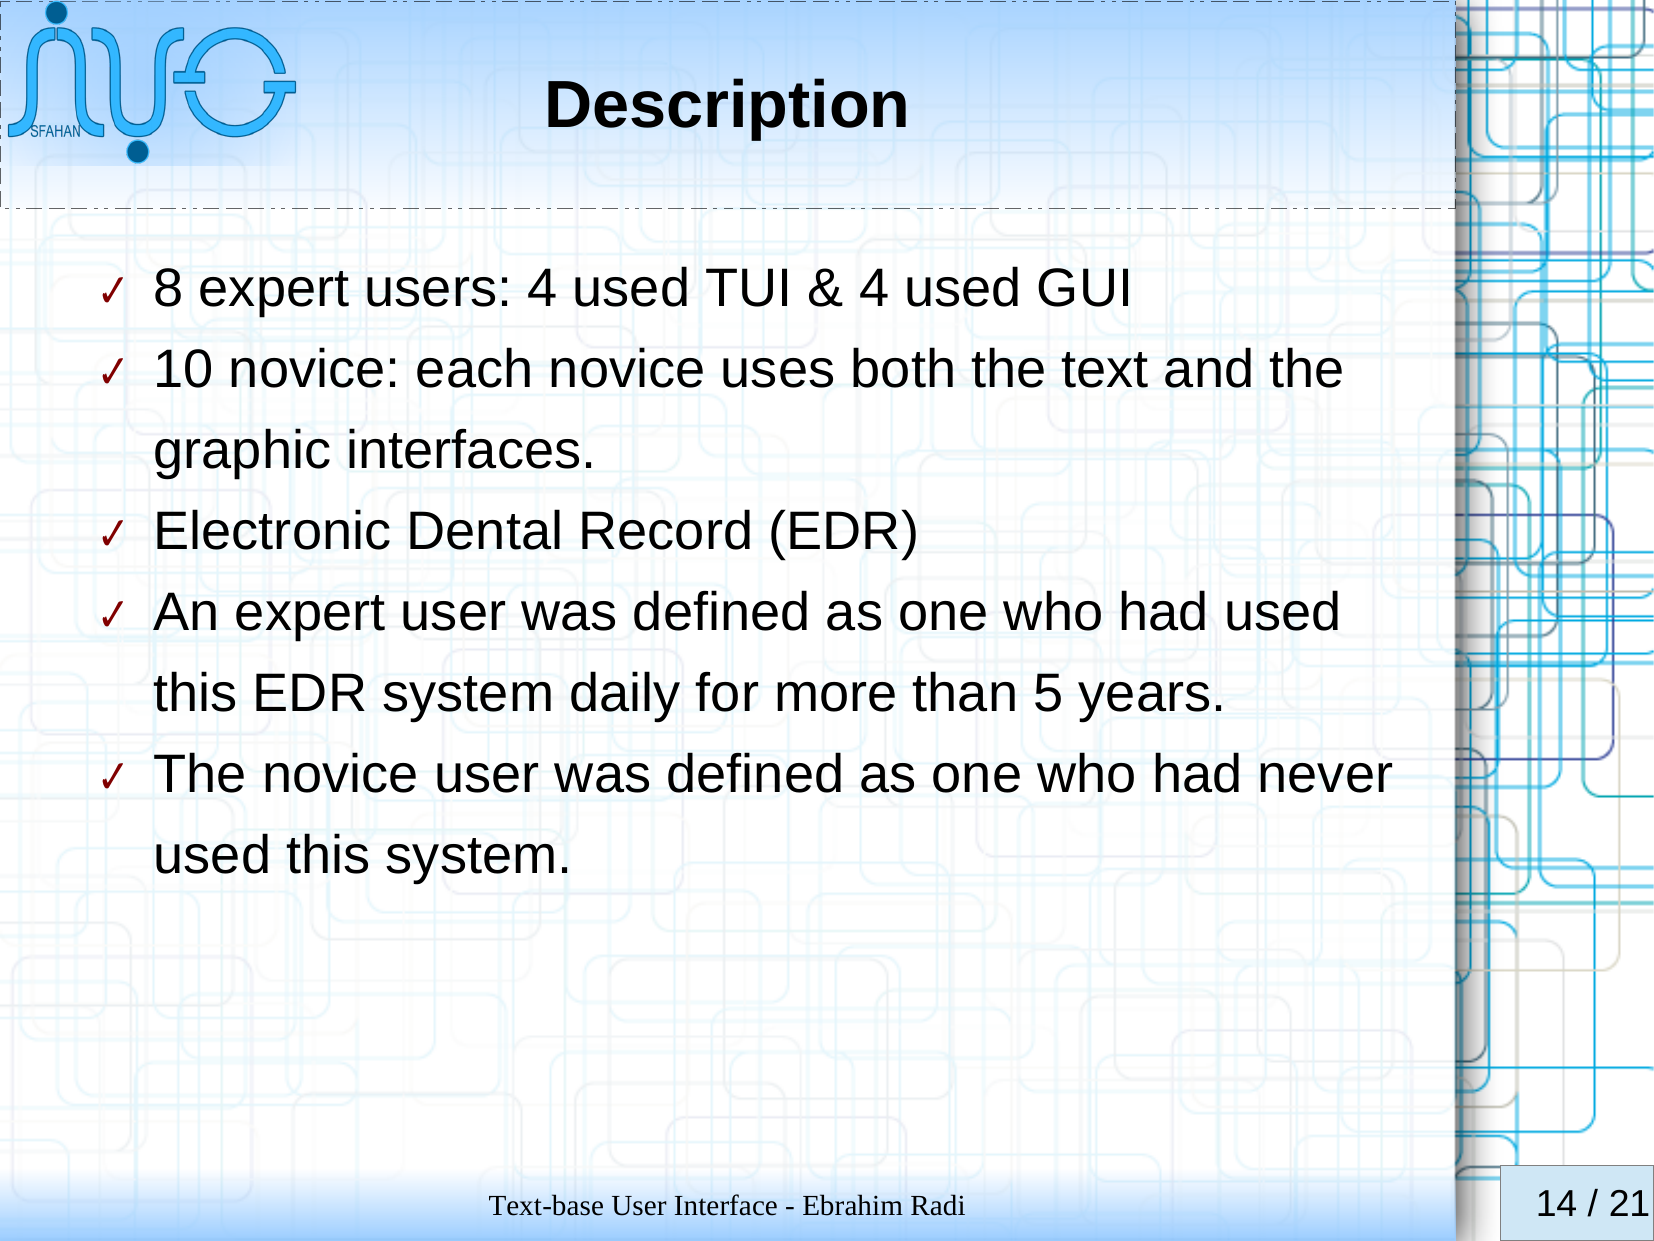

# Description
8 expert users: 4 used TUI & 4 used GUI
10 novice: each novice uses both the text and the graphic interfaces.
Electronic Dental Record (EDR)
An expert user was defined as one who had used this EDR system daily for more than 5 years.
The novice user was defined as one who had never used this system.
Text-base User Interface - Ebrahim Radi